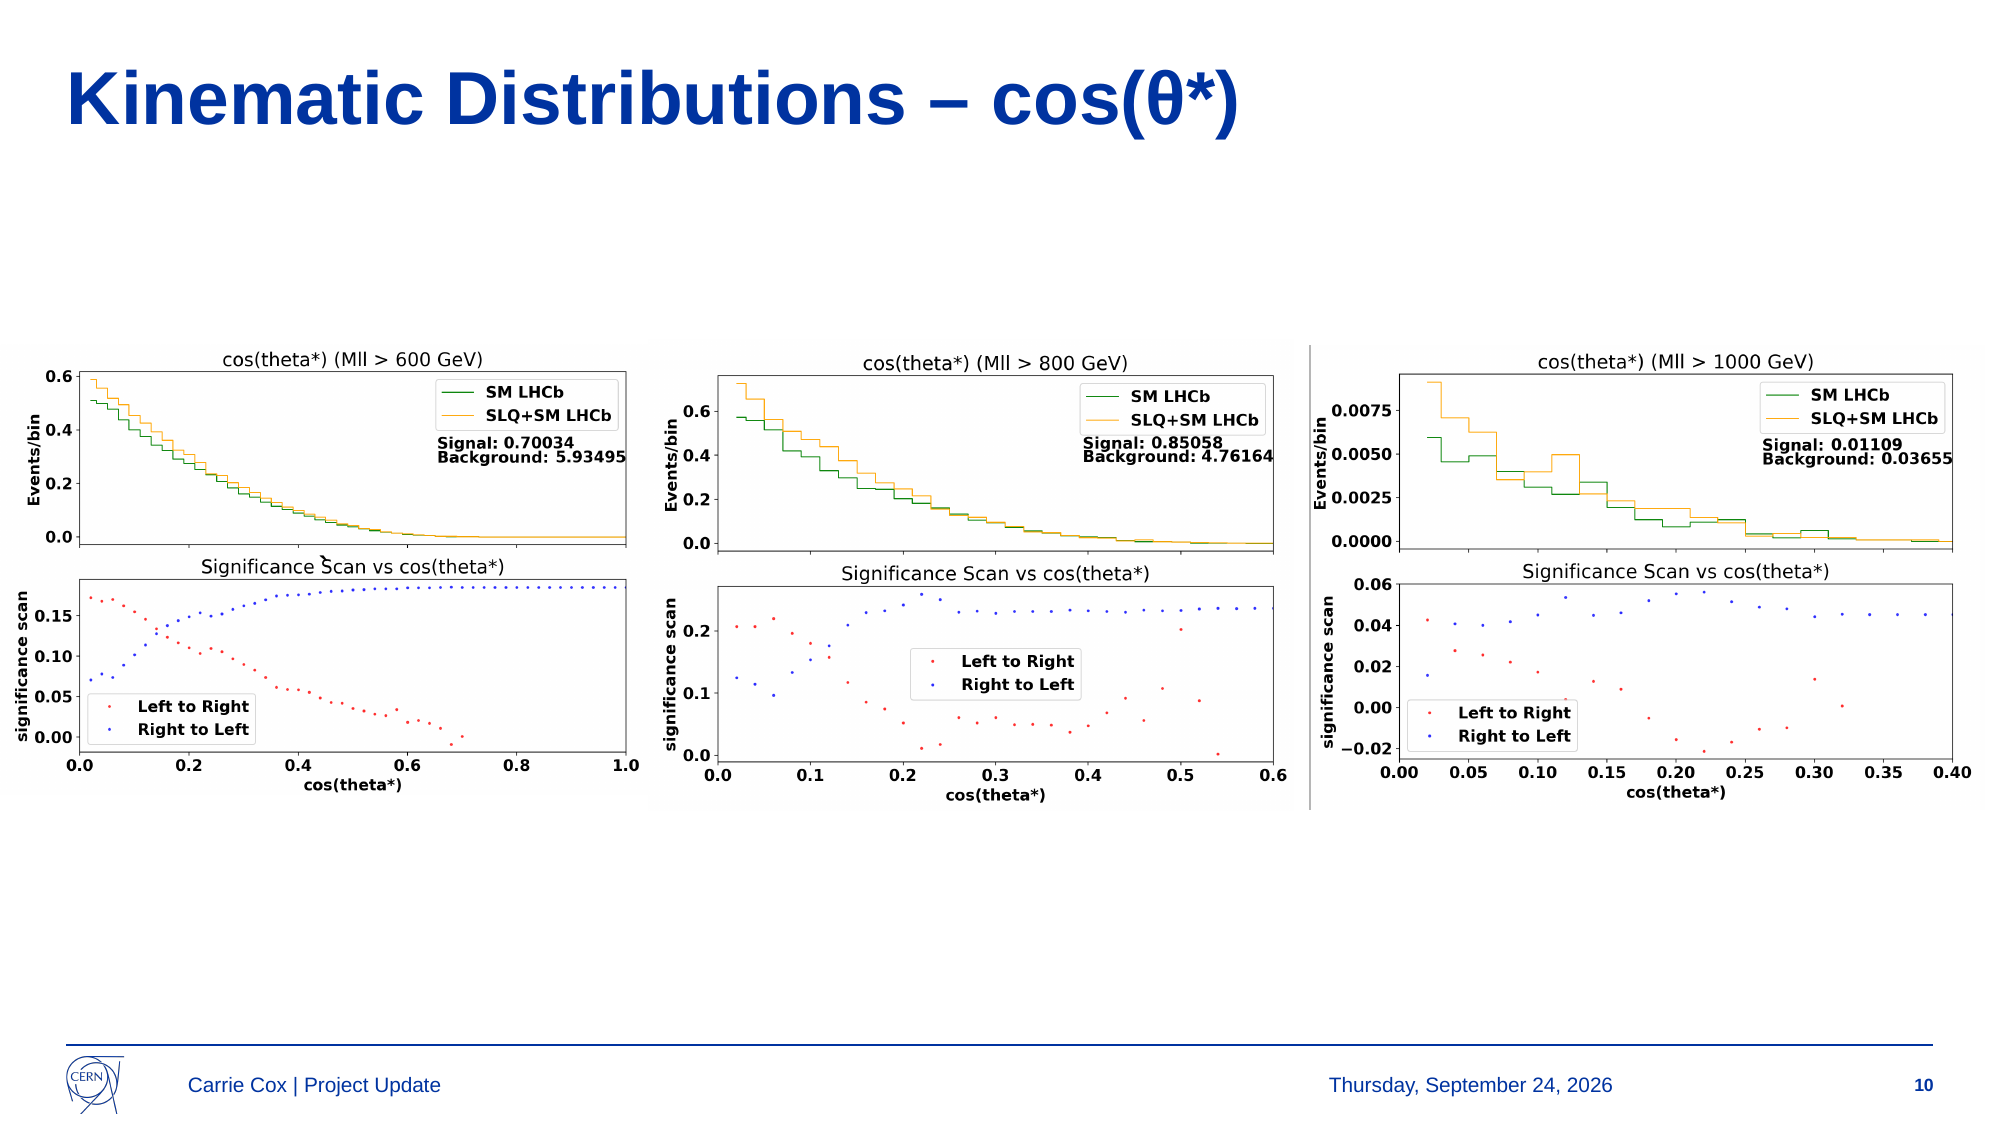

# Kinematic Distributions – cos(θ*)
`
Carrie Cox | Project Update